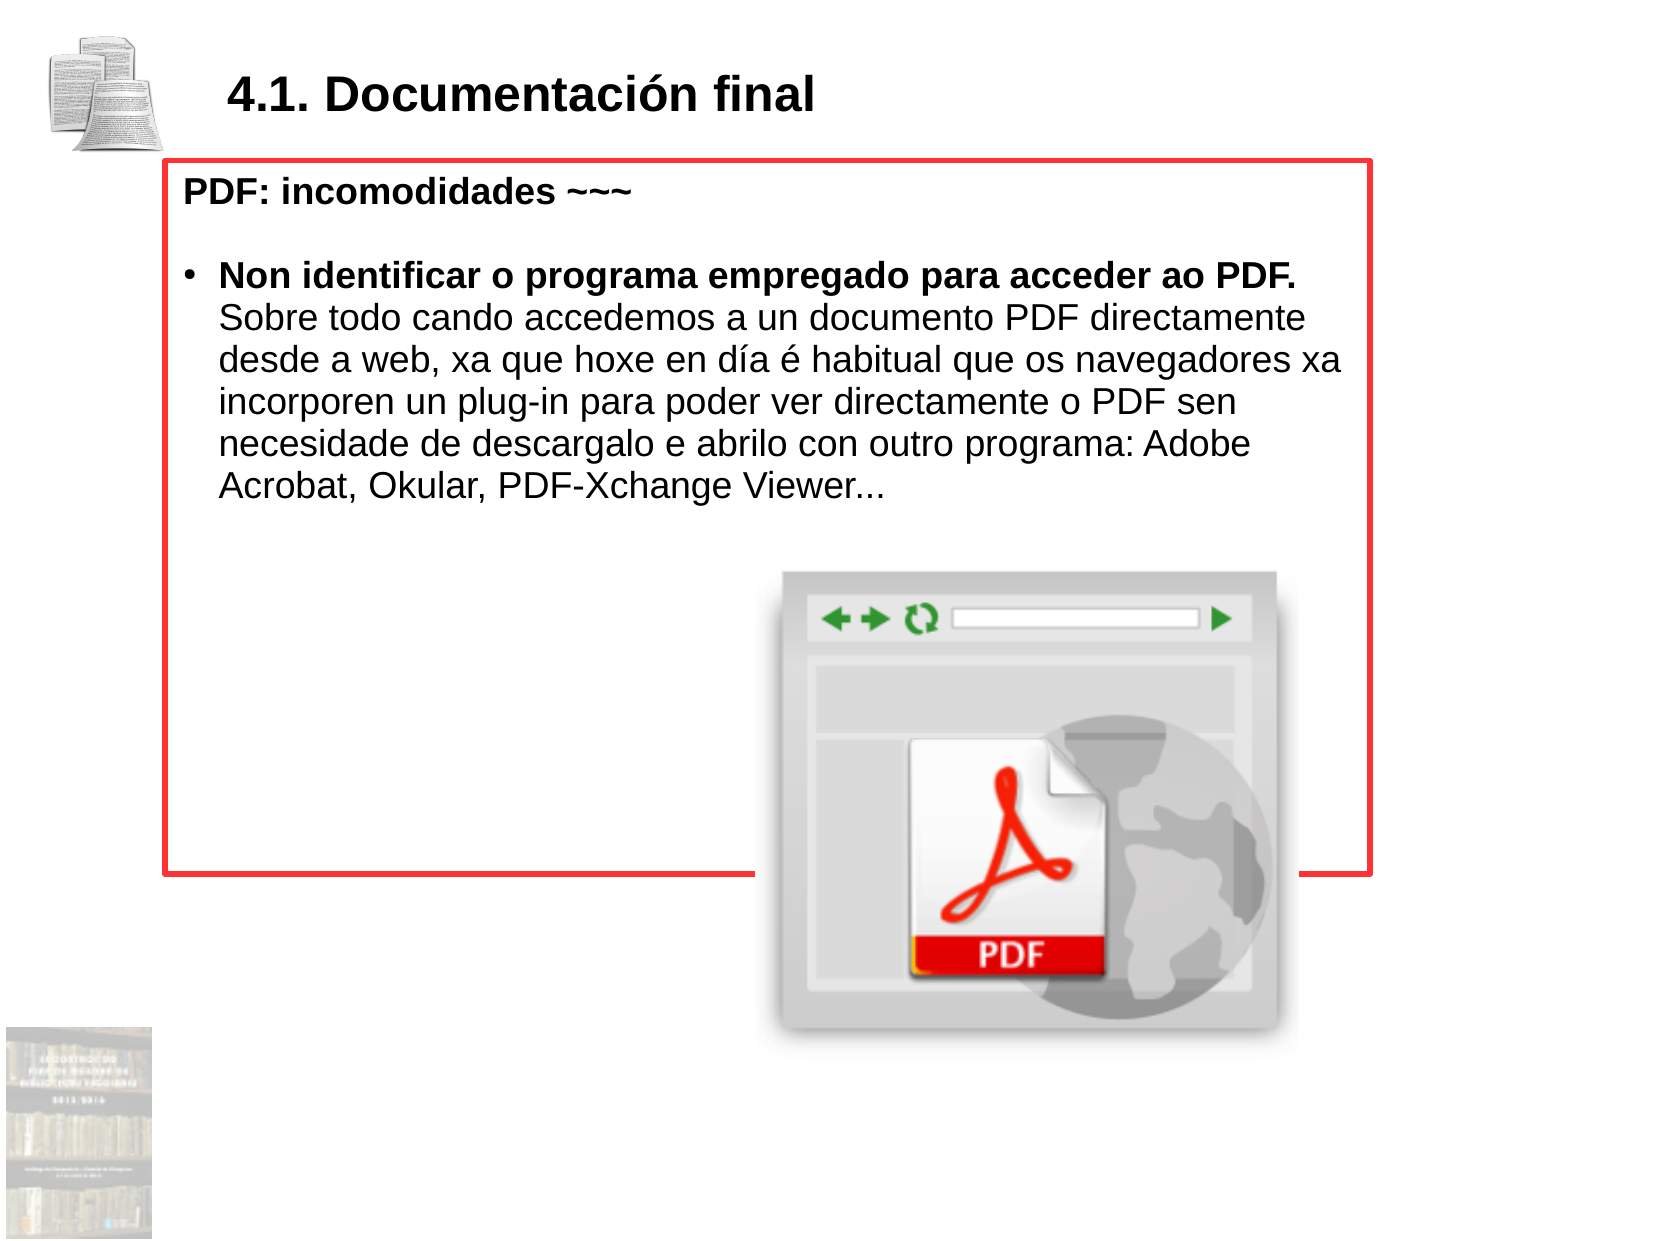

4.1. Documentación final
PDF: incomodidades ~~~
Non identificar o programa empregado para acceder ao PDF. Sobre todo cando accedemos a un documento PDF directamente desde a web, xa que hoxe en día é habitual que os navegadores xa incorporen un plug-in para poder ver directamente o PDF sen necesidade de descargalo e abrilo con outro programa: Adobe Acrobat, Okular, PDF-Xchange Viewer...